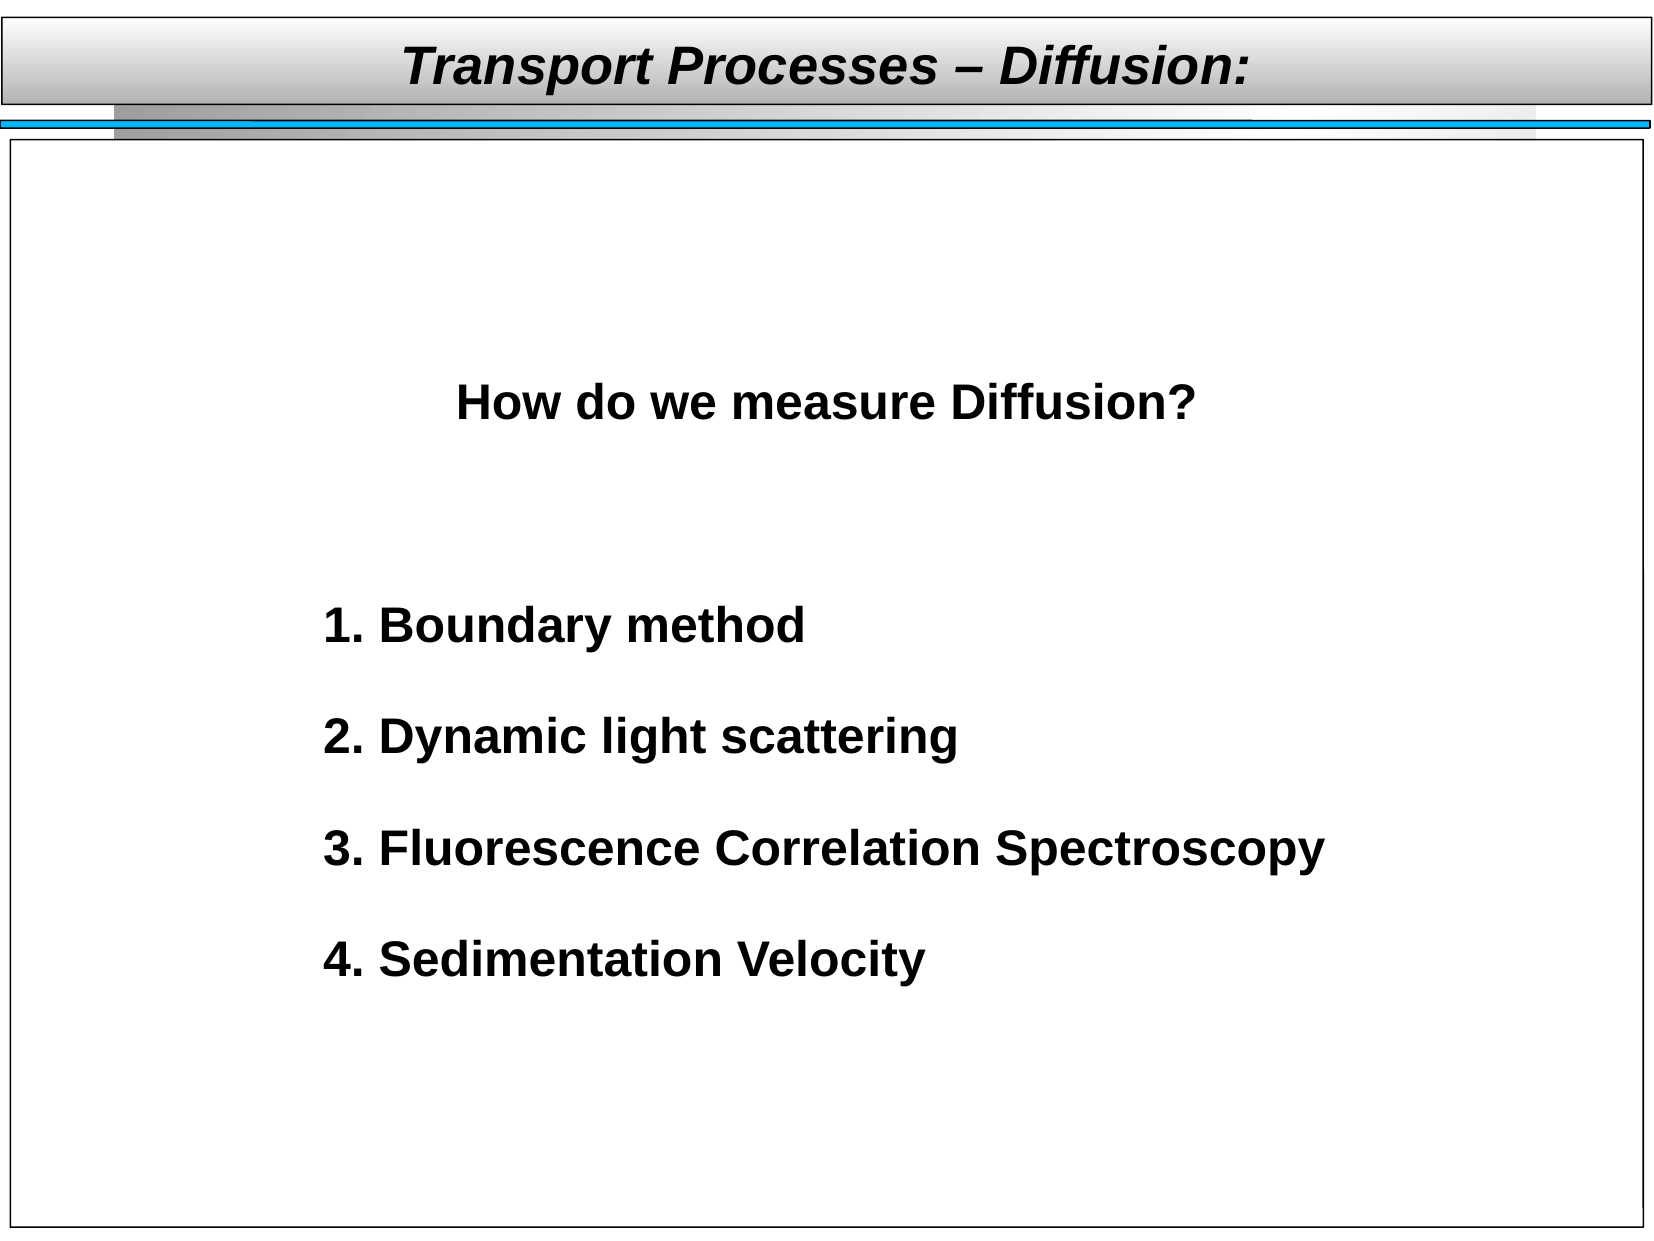

Transport Processes – Diffusion:
How do we measure Diffusion?
1. Boundary method
2. Dynamic light scattering
3. Fluorescence Correlation Spectroscopy
4. Sedimentation Velocity